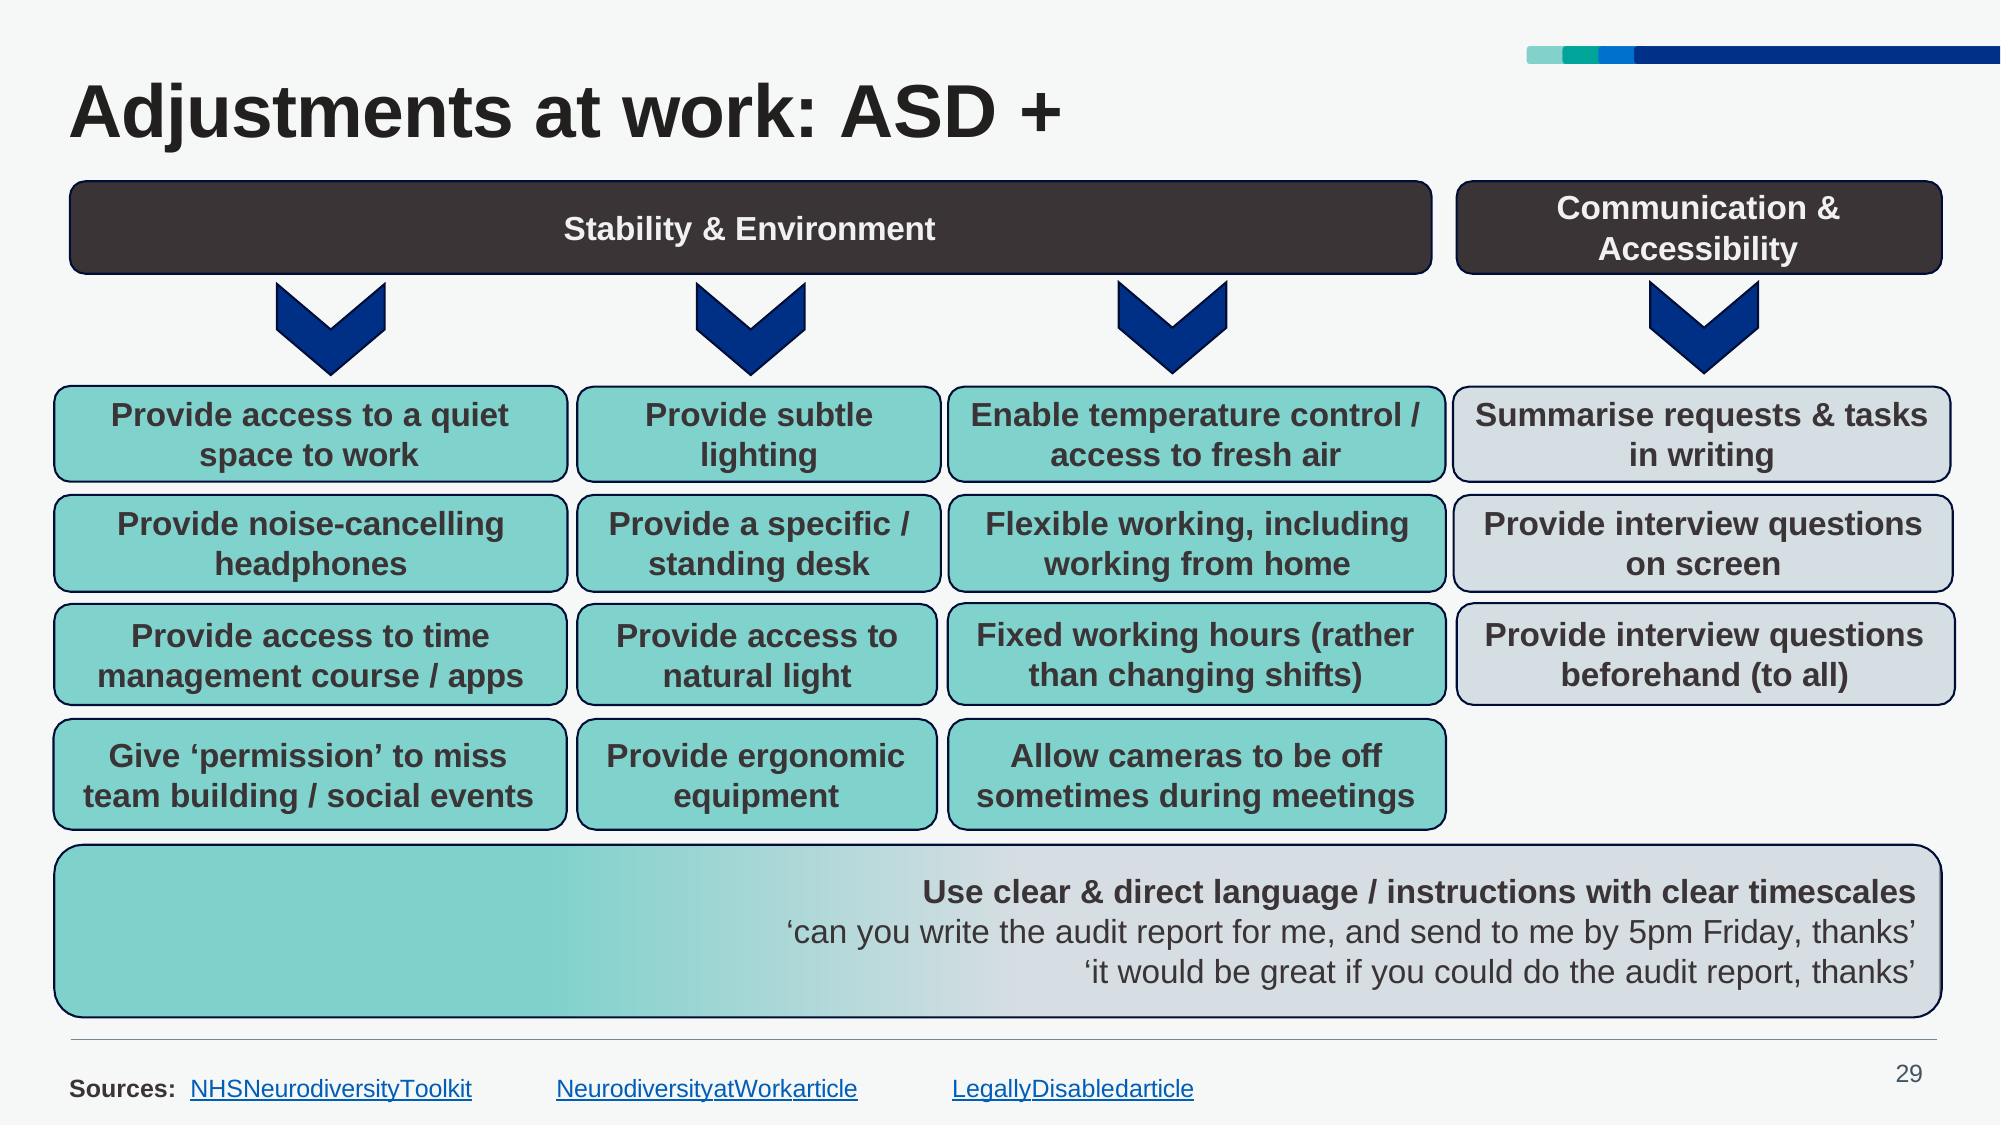

# Adjustments at work: ASD ++
Communication & Accessibility
Stability & Environment
Provide access to a quiet space to work
Provide subtle
lighting
Summarise requests & tasks
in writing
Enable temperature control / access to fresh air
Provide noise-cancelling
headphones
Provide a specific /
standing desk
Flexible working, including
working from home
Provide interview questions
on screen
Fixed working hours (rather than changing shifts)
Provide interview questions beforehand (to all)
Provide access to time
management course / apps
Provide access to
natural light
Give ‘permission’ to miss team building / social events
Provide ergonomic equipment
Allow cameras to be off sometimes during meetings
Use clear & direct language / instructions with clear timescales ‘can you write the audit report for me, and send to me by 5pm Friday, thanks’ ‘it would be great if you could do the audit report, thanks’
23
Sources: NHSNeurodiversityToolkit
NeurodiversityatWorkarticle
LegallyDisabledarticle